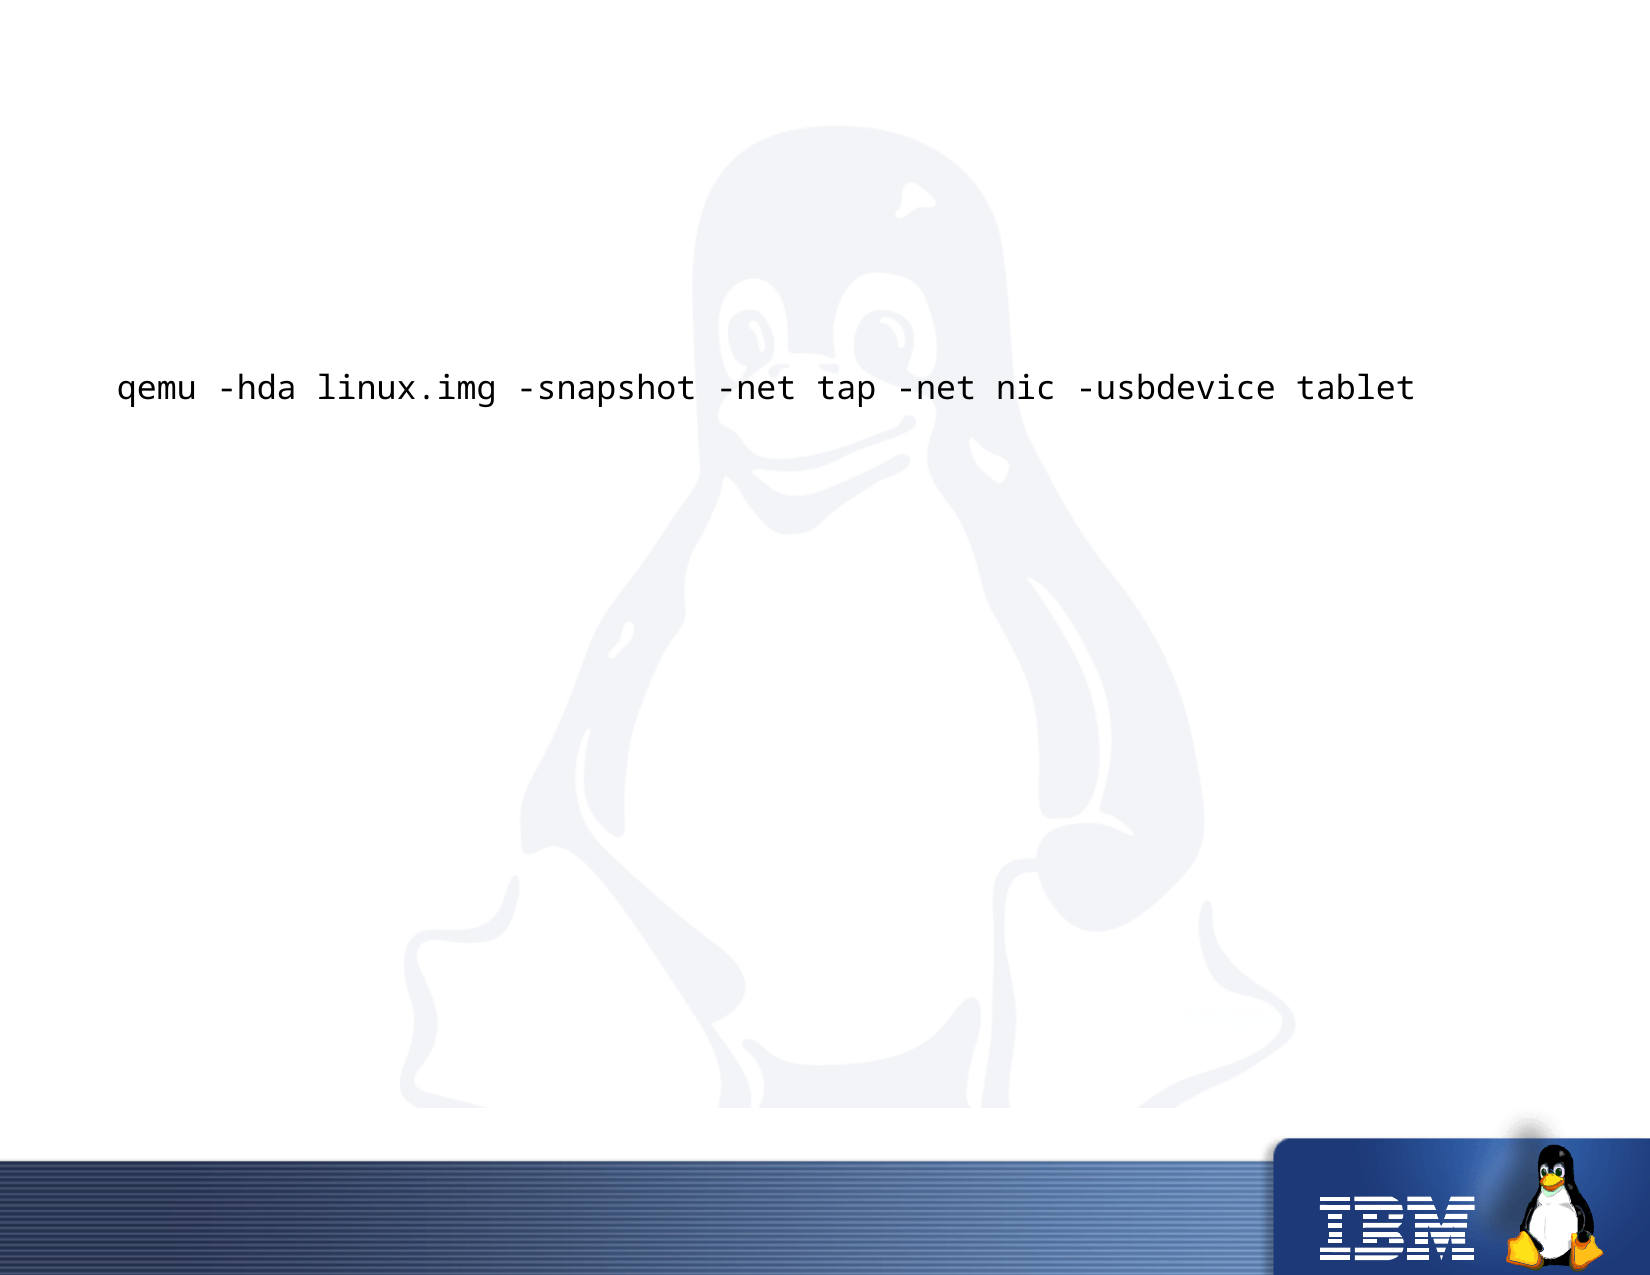

# qemu -hda linux.img -snapshot -net tap -net nic -usbdevice tablet